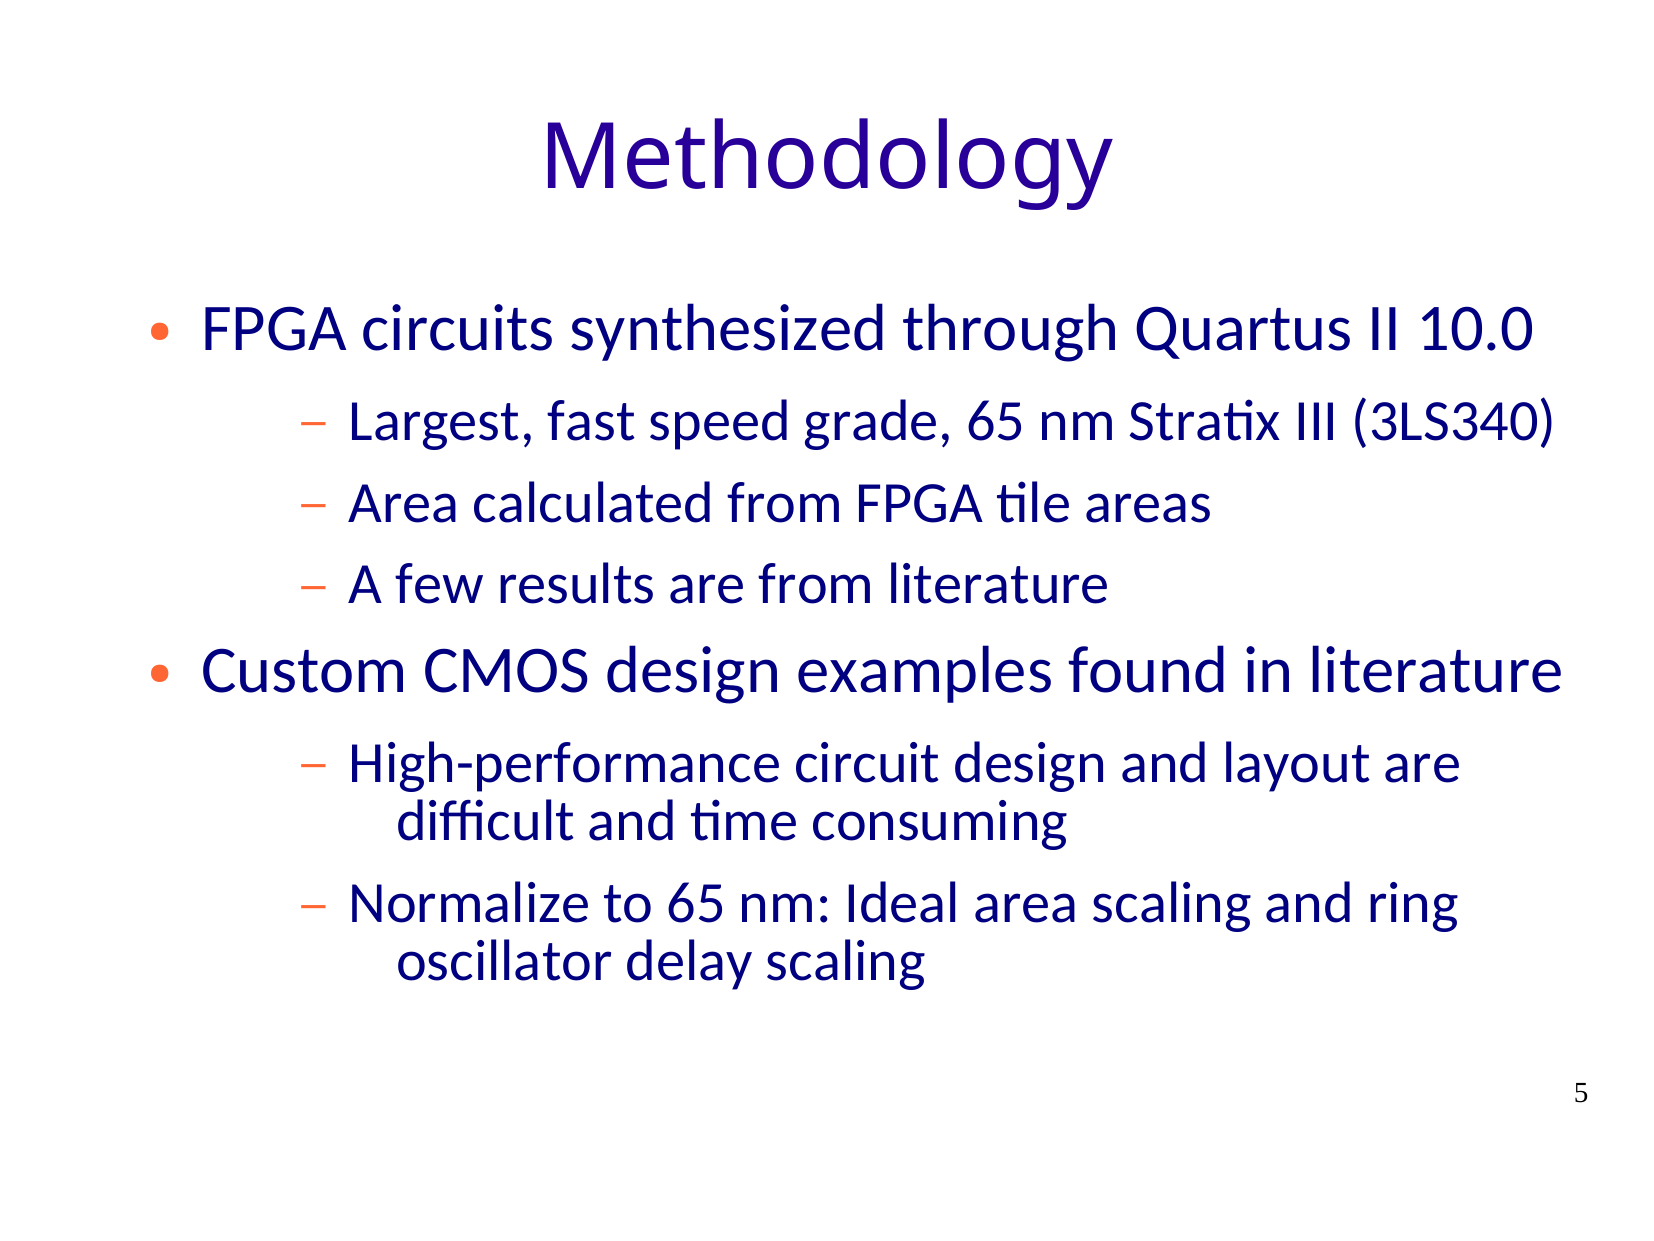

# Methodology
FPGA circuits synthesized through Quartus II 10.0
Largest, fast speed grade, 65 nm Stratix III (3LS340)
Area calculated from FPGA tile areas
A few results are from literature
Custom CMOS design examples found in literature
High-performance circuit design and layout are difficult and time consuming
Normalize to 65 nm: Ideal area scaling and ring oscillator delay scaling
5